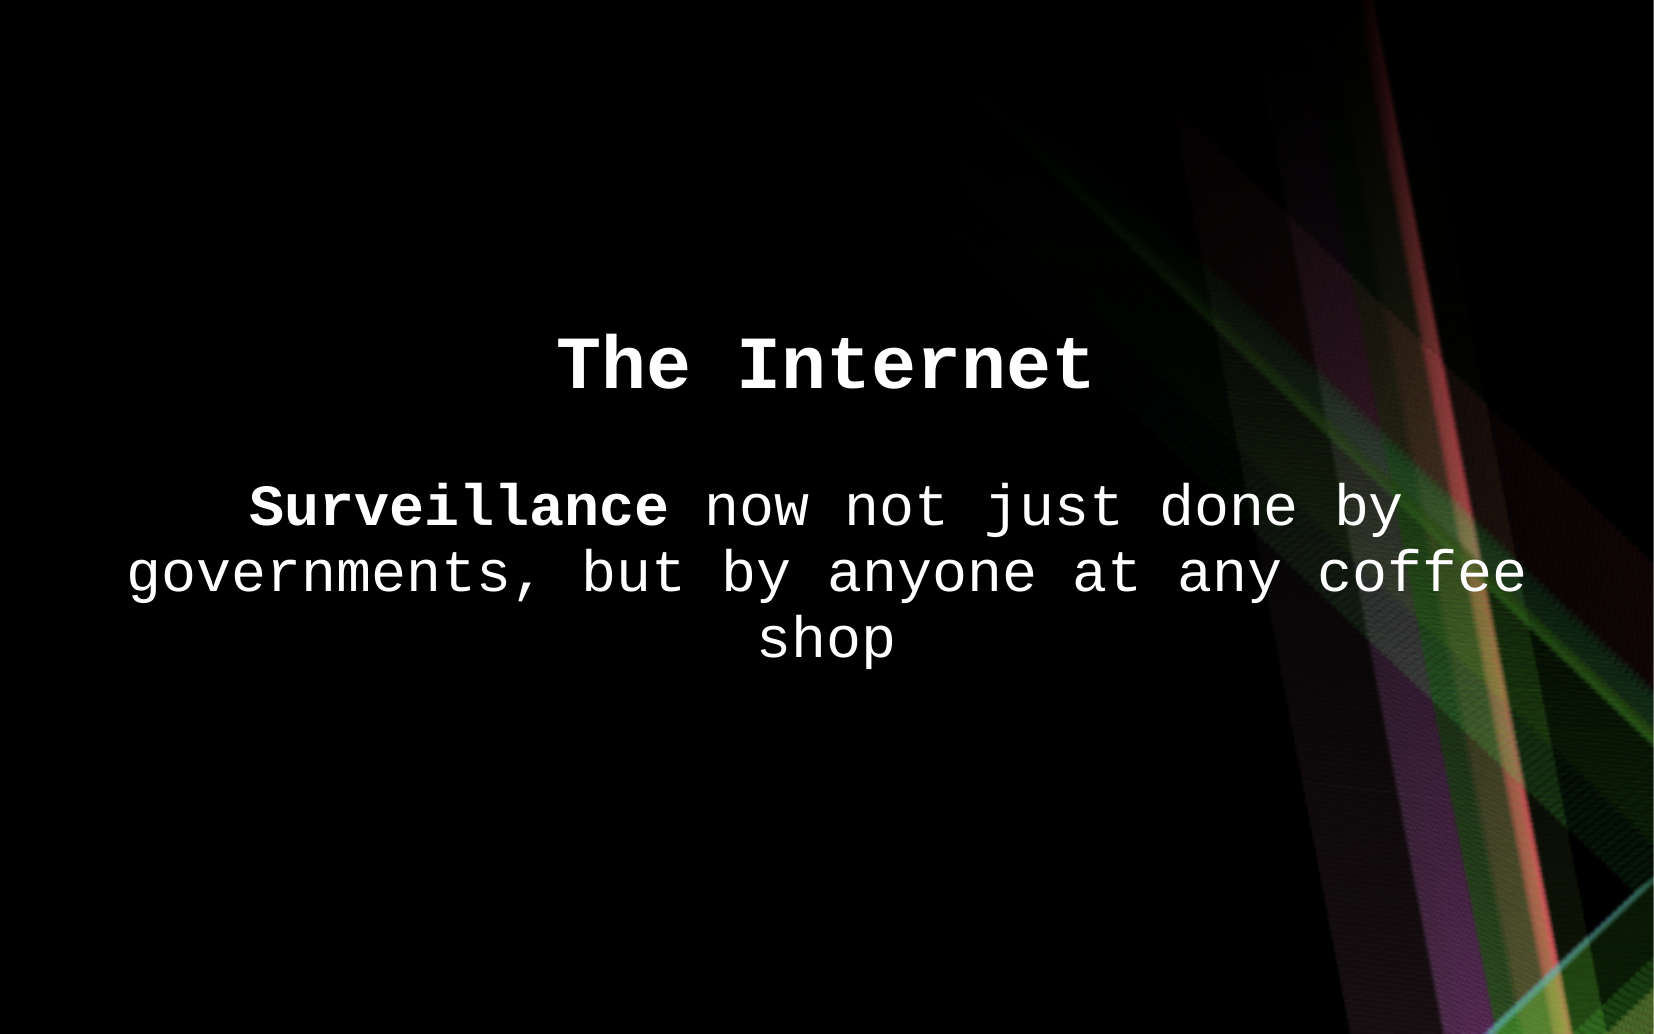

# The Internet
Surveillance now not just done by governments, but by anyone at any coffee shop